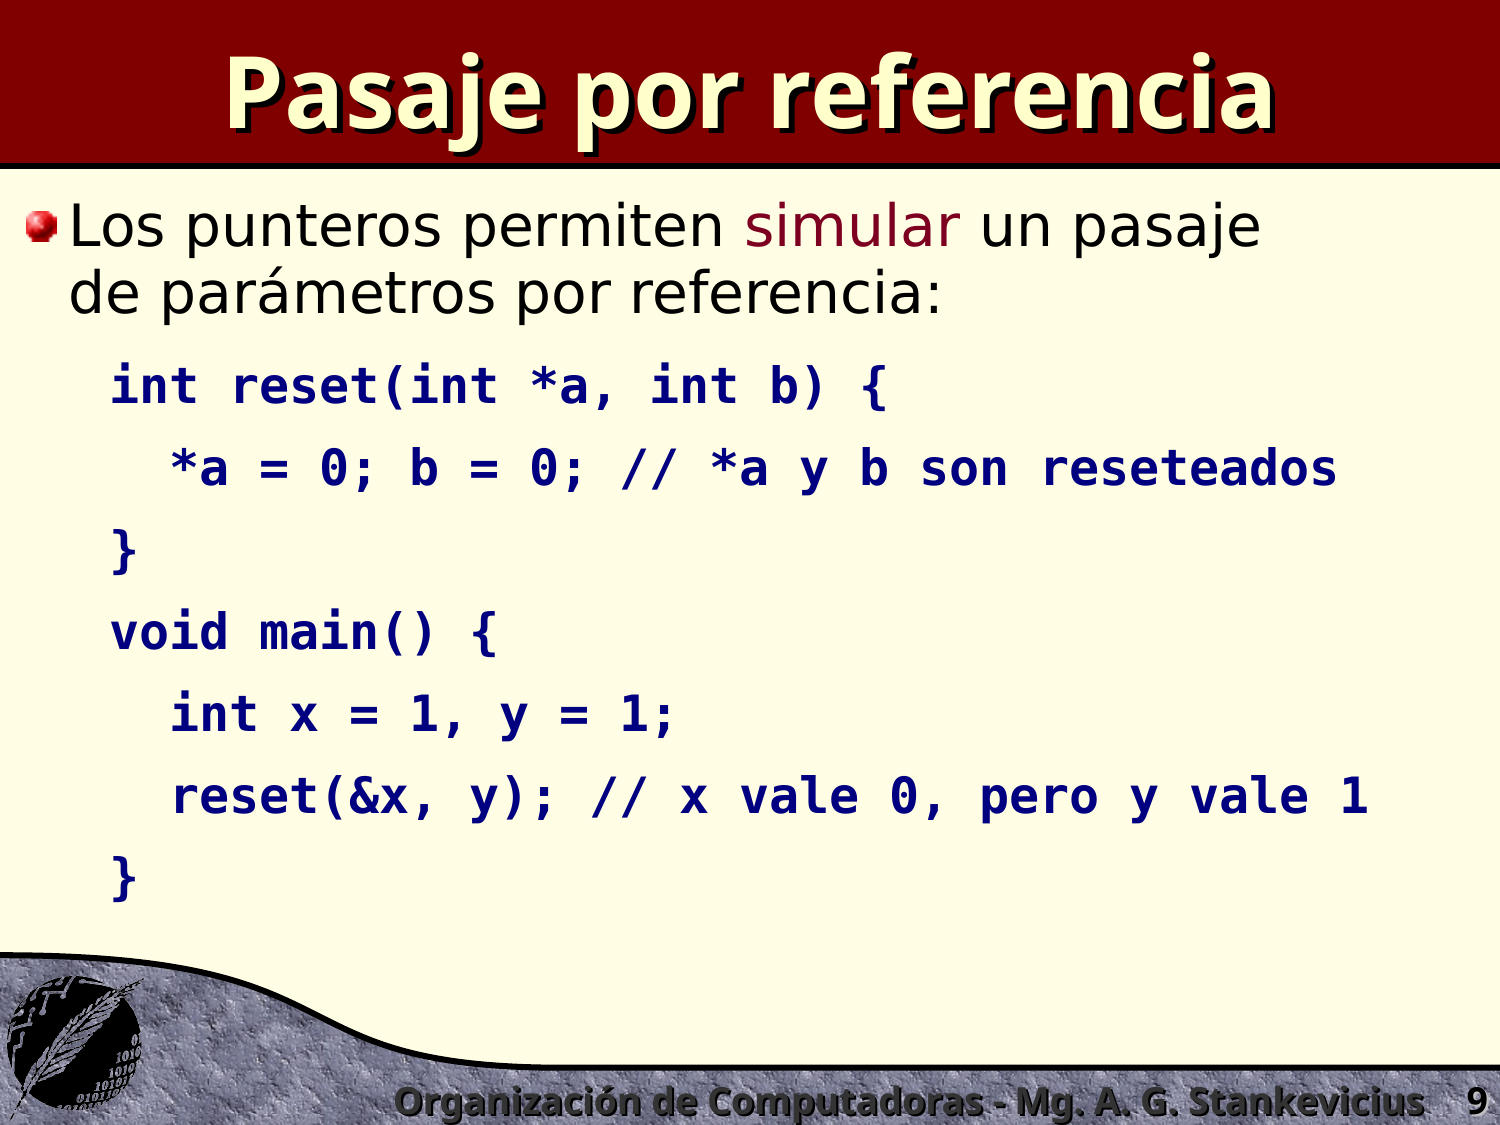

# Pasaje por referencia
Los punteros permiten simular un pasaje
de parámetros por referencia:
int reset(int *a, int b) {
 *a = 0; b = 0; // *a y b son reseteados
}
void main() {
 int x = 1, y = 1;
 reset(&x, y); // x vale 0, pero y vale 1
}
9